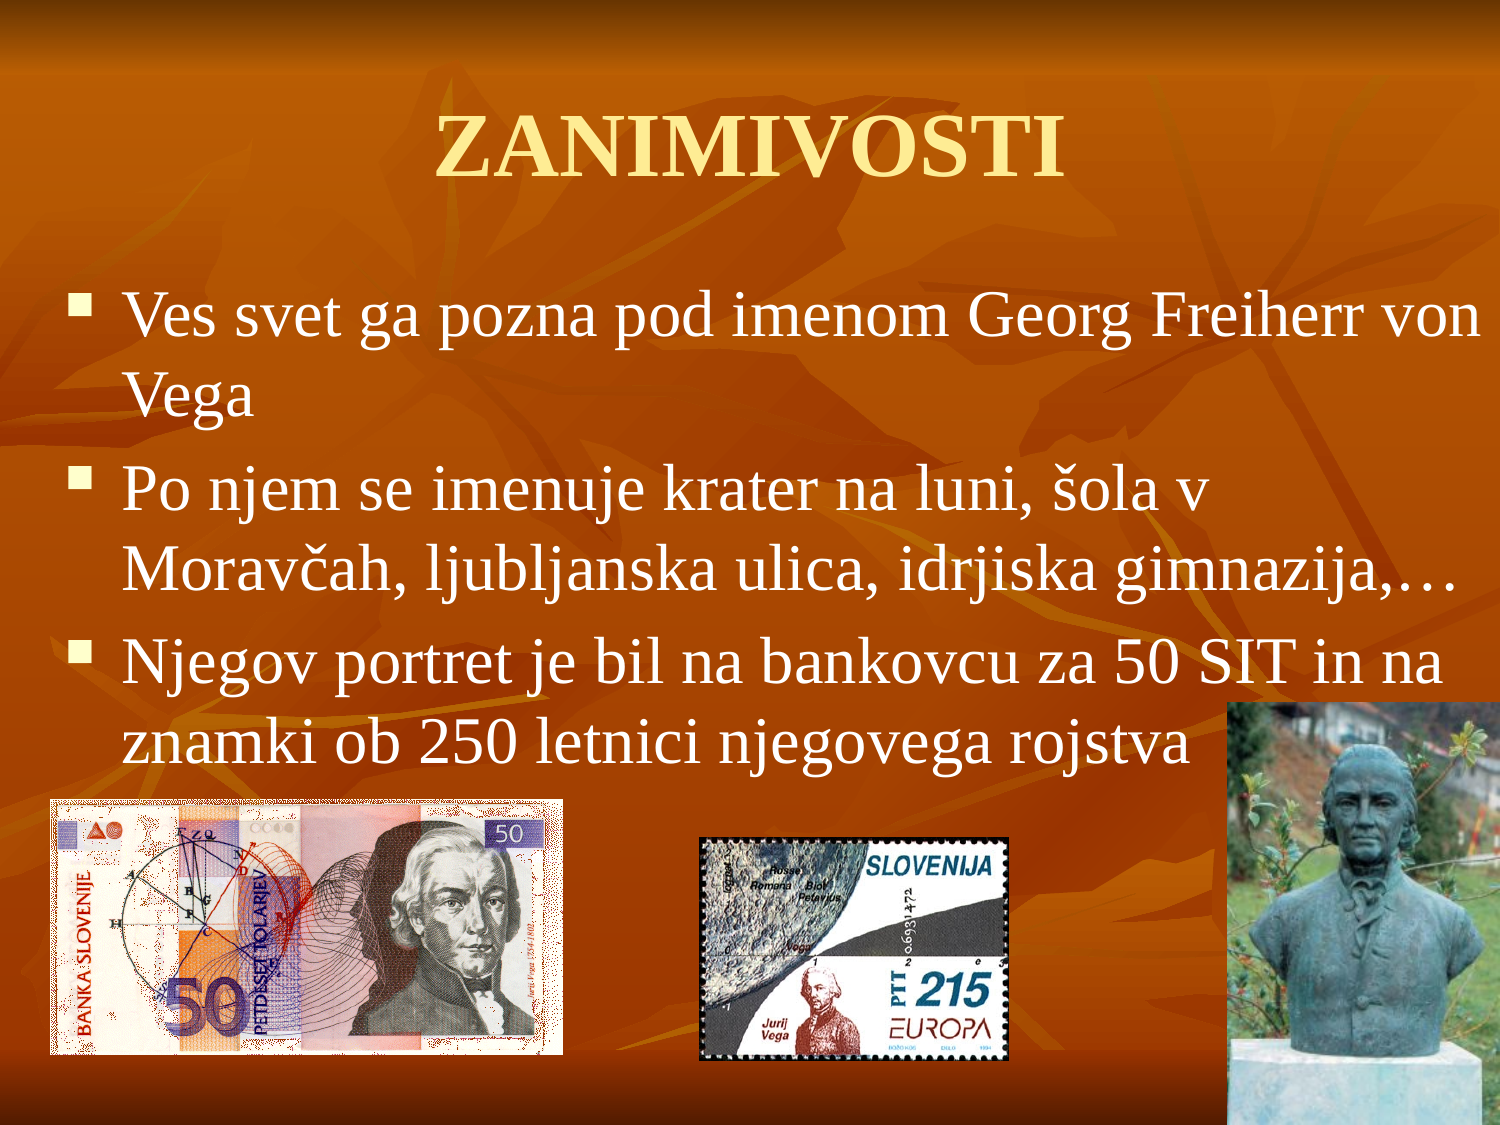

# ZANIMIVOSTI
Ves svet ga pozna pod imenom Georg Freiherr von Vega
Po njem se imenuje krater na luni, šola v Moravčah, ljubljanska ulica, idrjiska gimnazija,…
Njegov portret je bil na bankovcu za 50 SIT in na znamki ob 250 letnici njegovega rojstva